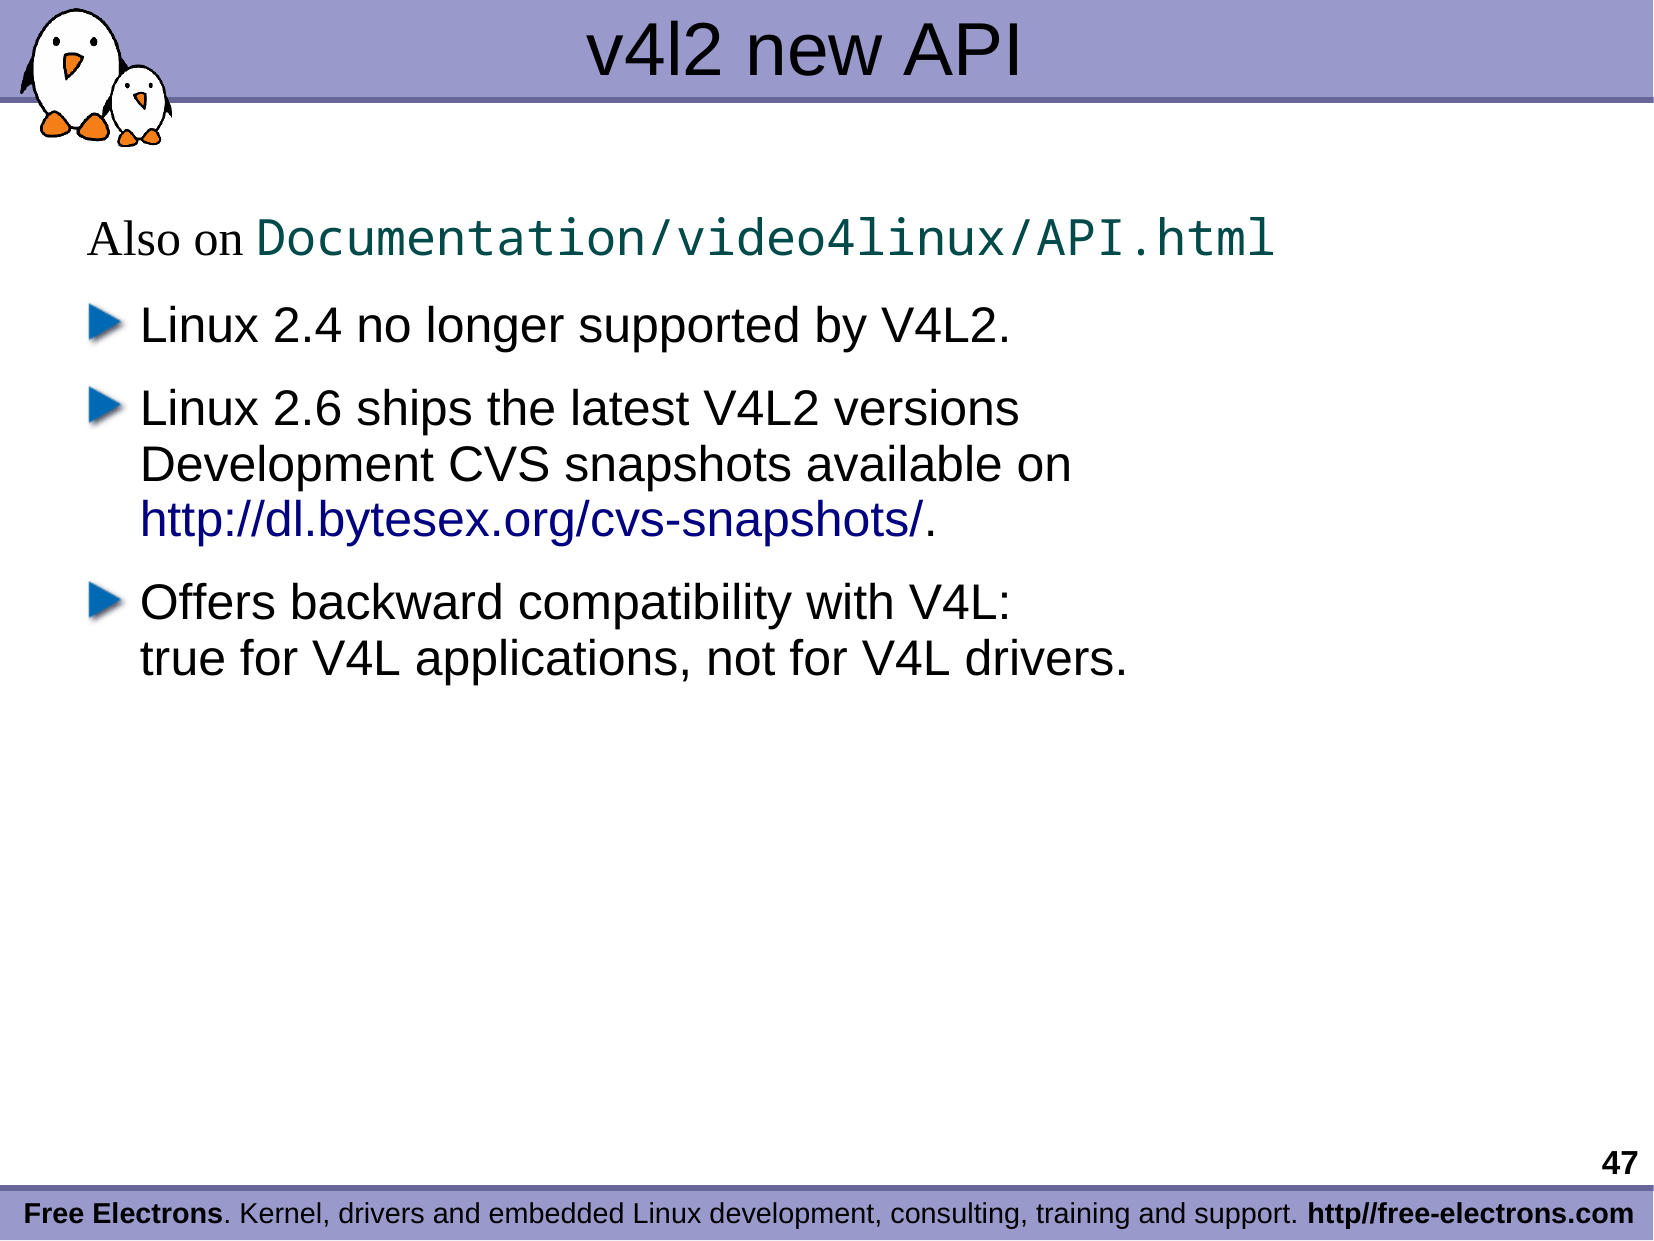

# v4l2 new API
Also on Documentation/video4linux/API.html
Linux 2.4 no longer supported by V4L2.
Linux 2.6 ships the latest V4L2 versions
Development CVS snapshots available on http://dl.bytesex.org/cvs-snapshots/.
Offers backward compatibility with V4L:
true for V4L applications, not for V4L drivers.